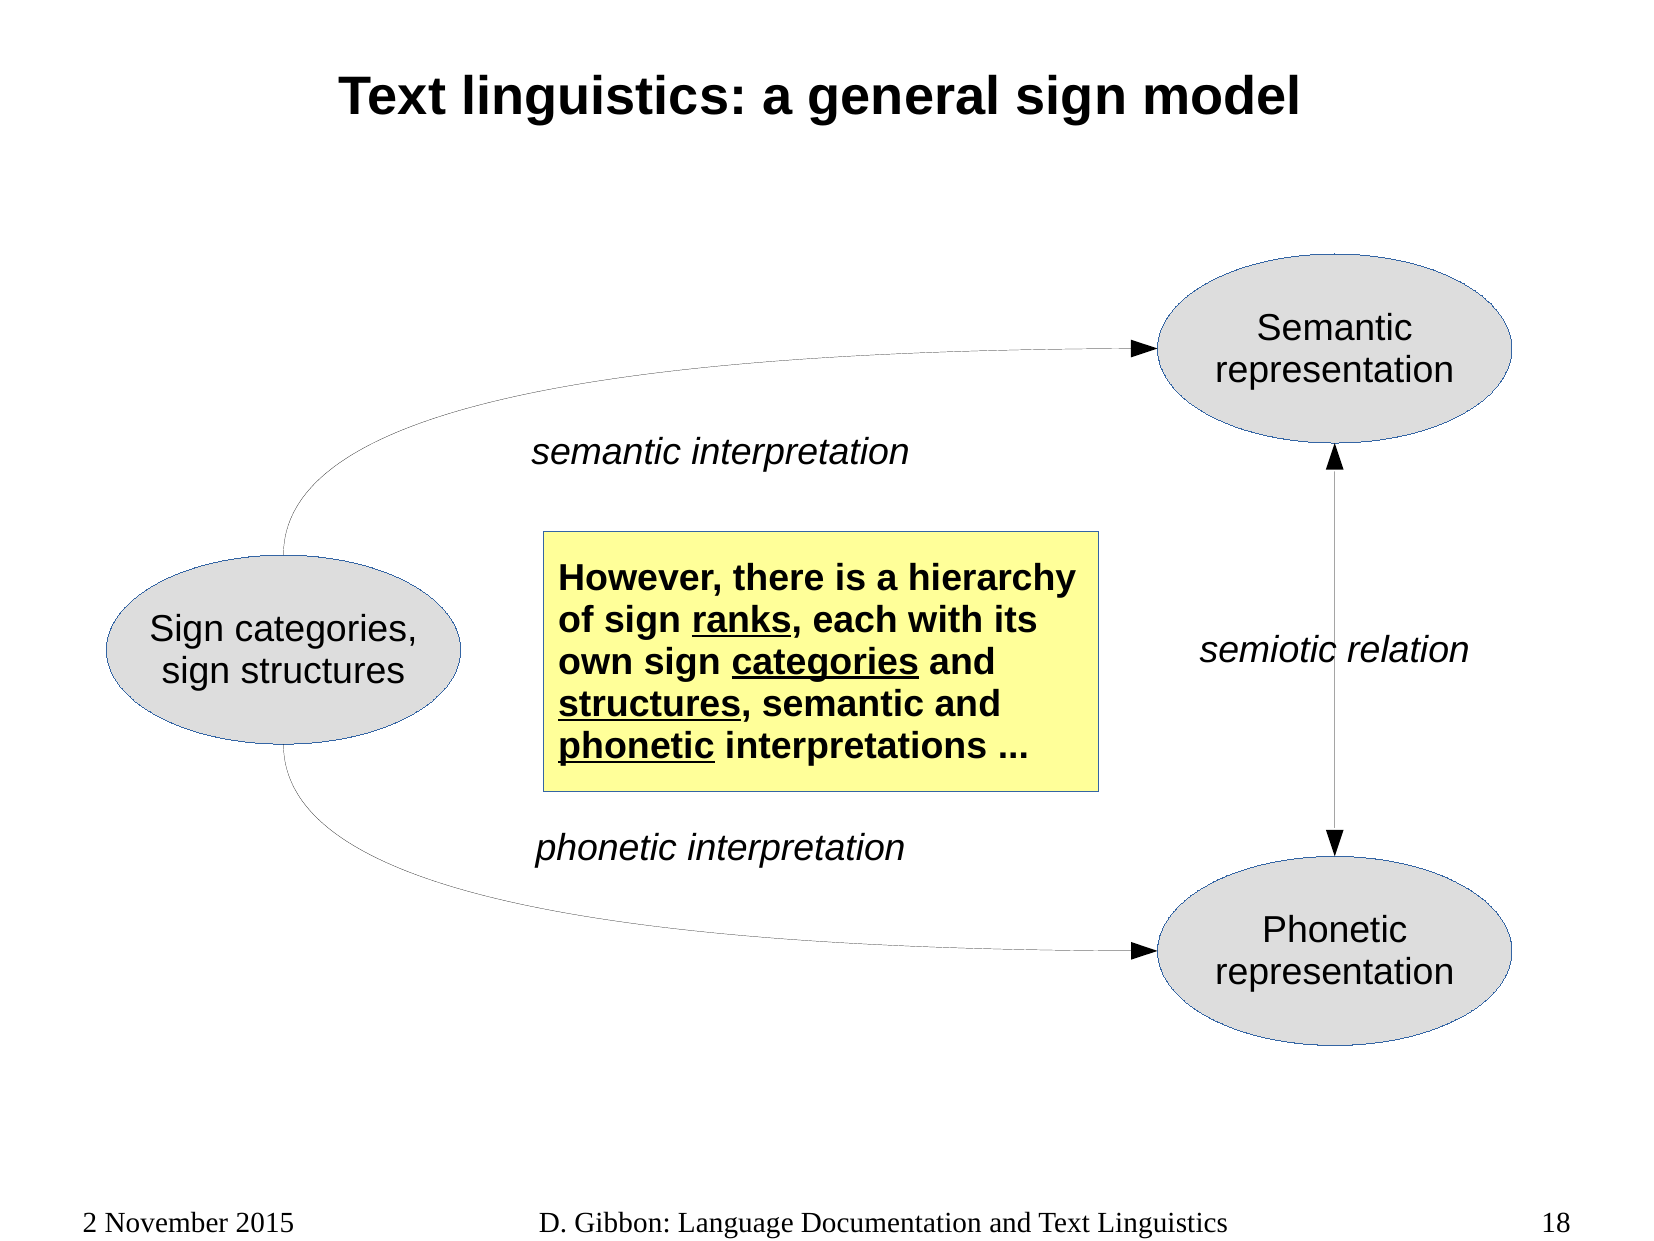

# Text linguistics: a general sign model
Semantic
representation
However, there is a hierarchy of sign ranks, each with its own sign categories and structures, semantic and phonetic interpretations ...
Sign categories,
sign structures
Phonetic
representation
2 November 2015
D. Gibbon: Language Documentation and Text Linguistics
18